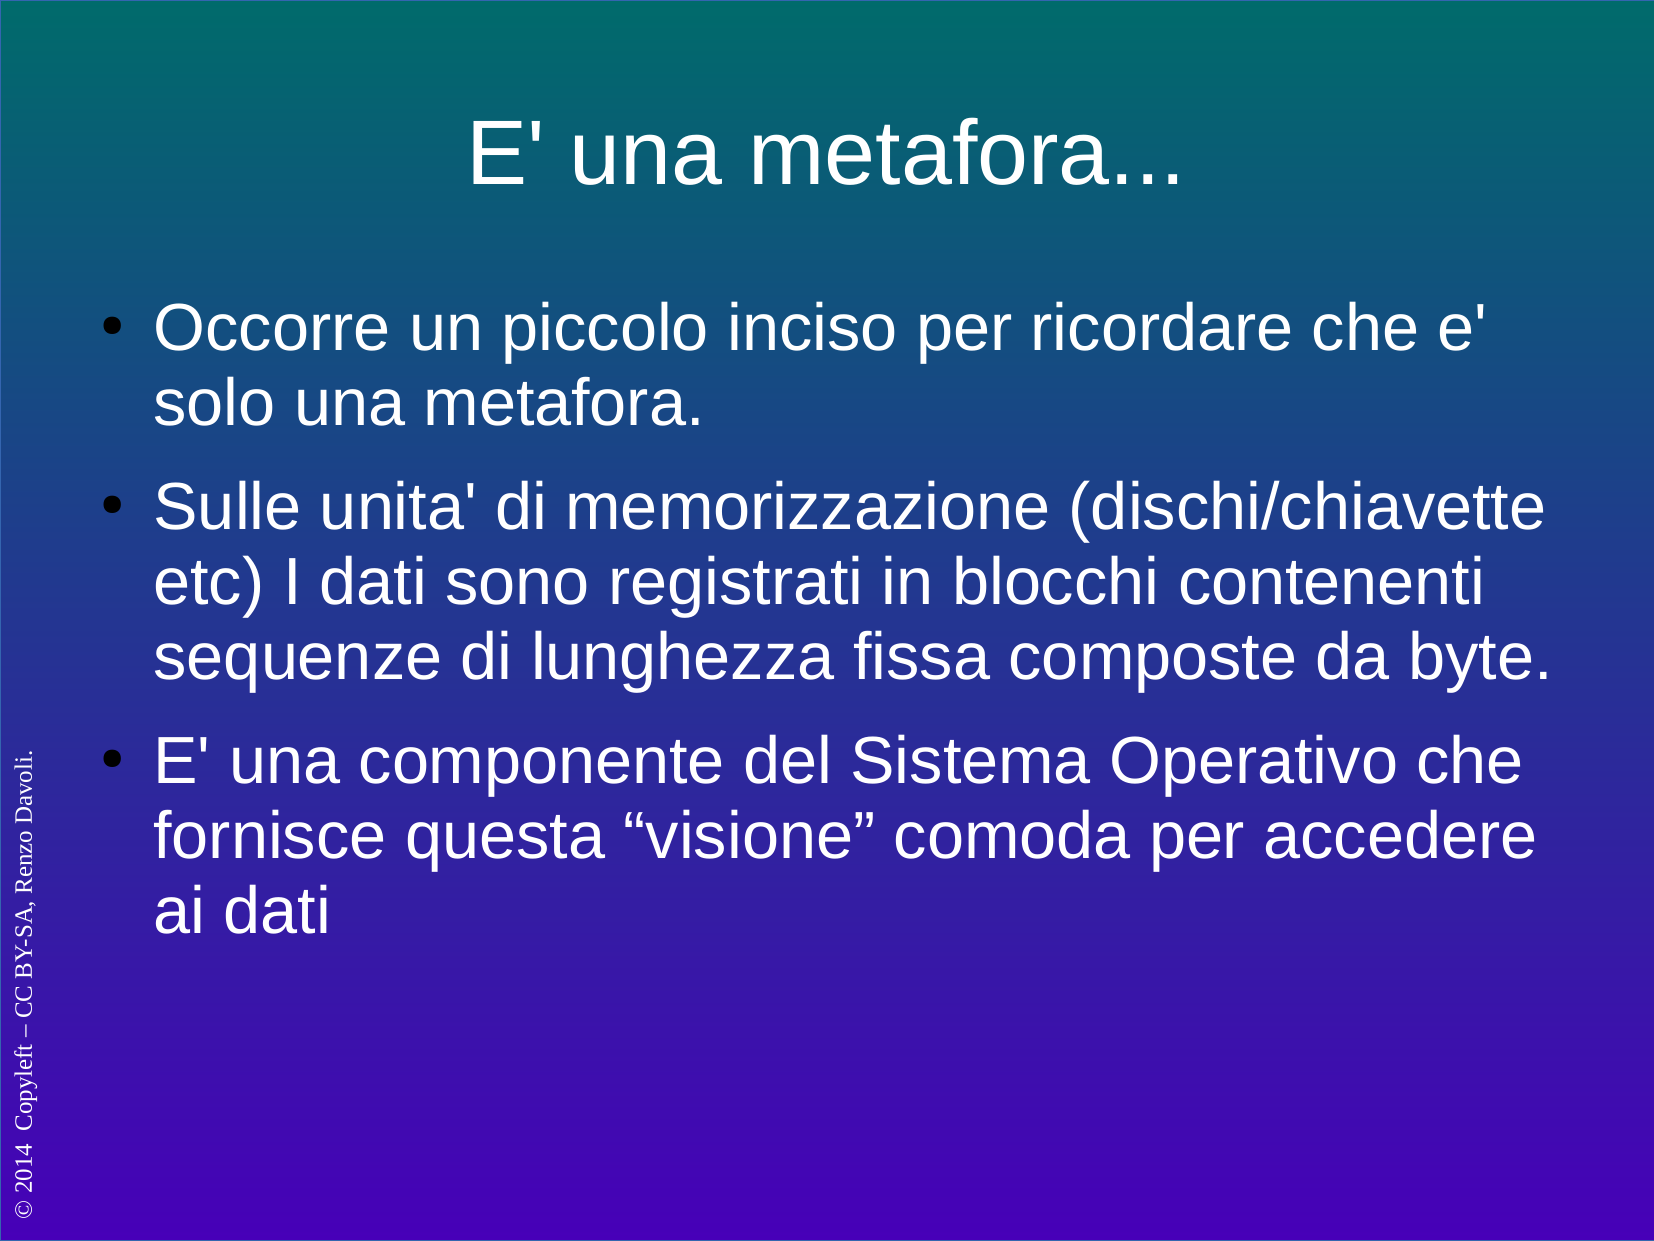

# E' una metafora...
Occorre un piccolo inciso per ricordare che e' solo una metafora.
Sulle unita' di memorizzazione (dischi/chiavette etc) I dati sono registrati in blocchi contenenti sequenze di lunghezza fissa composte da byte.
E' una componente del Sistema Operativo che fornisce questa “visione” comoda per accedere ai dati